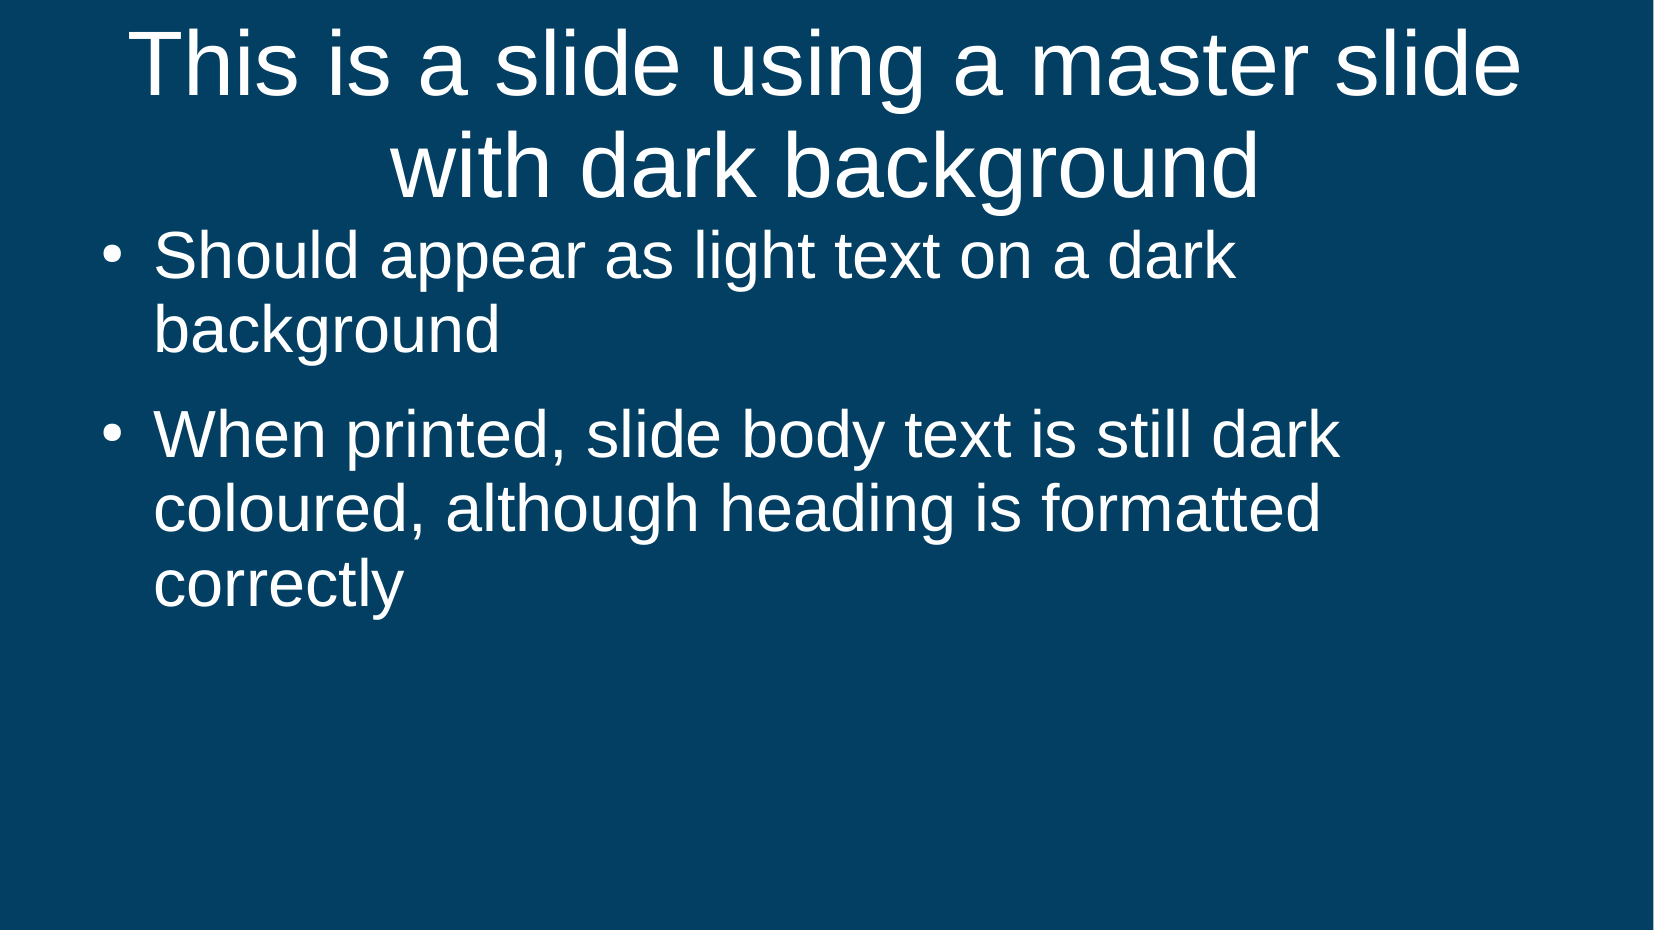

# This is a slide using a master slide with dark background
Should appear as light text on a dark background
When printed, slide body text is still dark coloured, although heading is formatted correctly